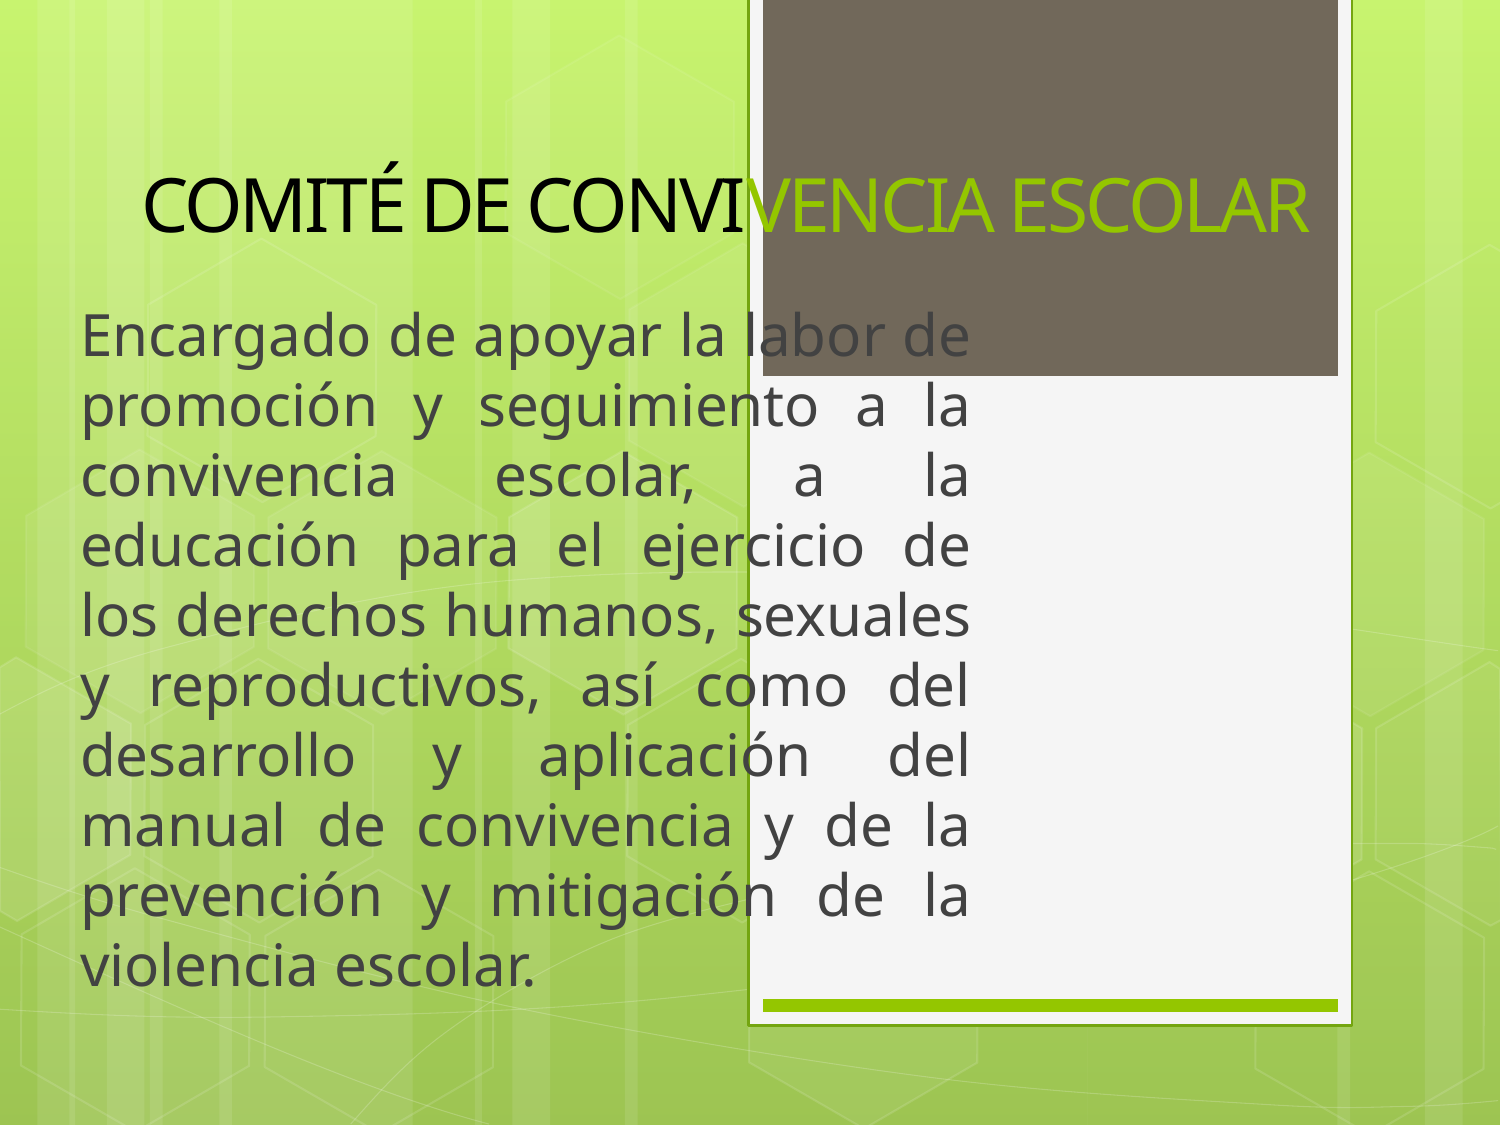

# COMITÉ DE CONVIVENCIA ESCOLAR
Encargado de apoyar la labor de promoción y seguimiento a la convivencia escolar, a la educación para el ejercicio de los derechos humanos, sexuales y reproductivos, así como del desarrollo y aplicación del manual de convivencia y de la prevención y mitigación de la violencia escolar.